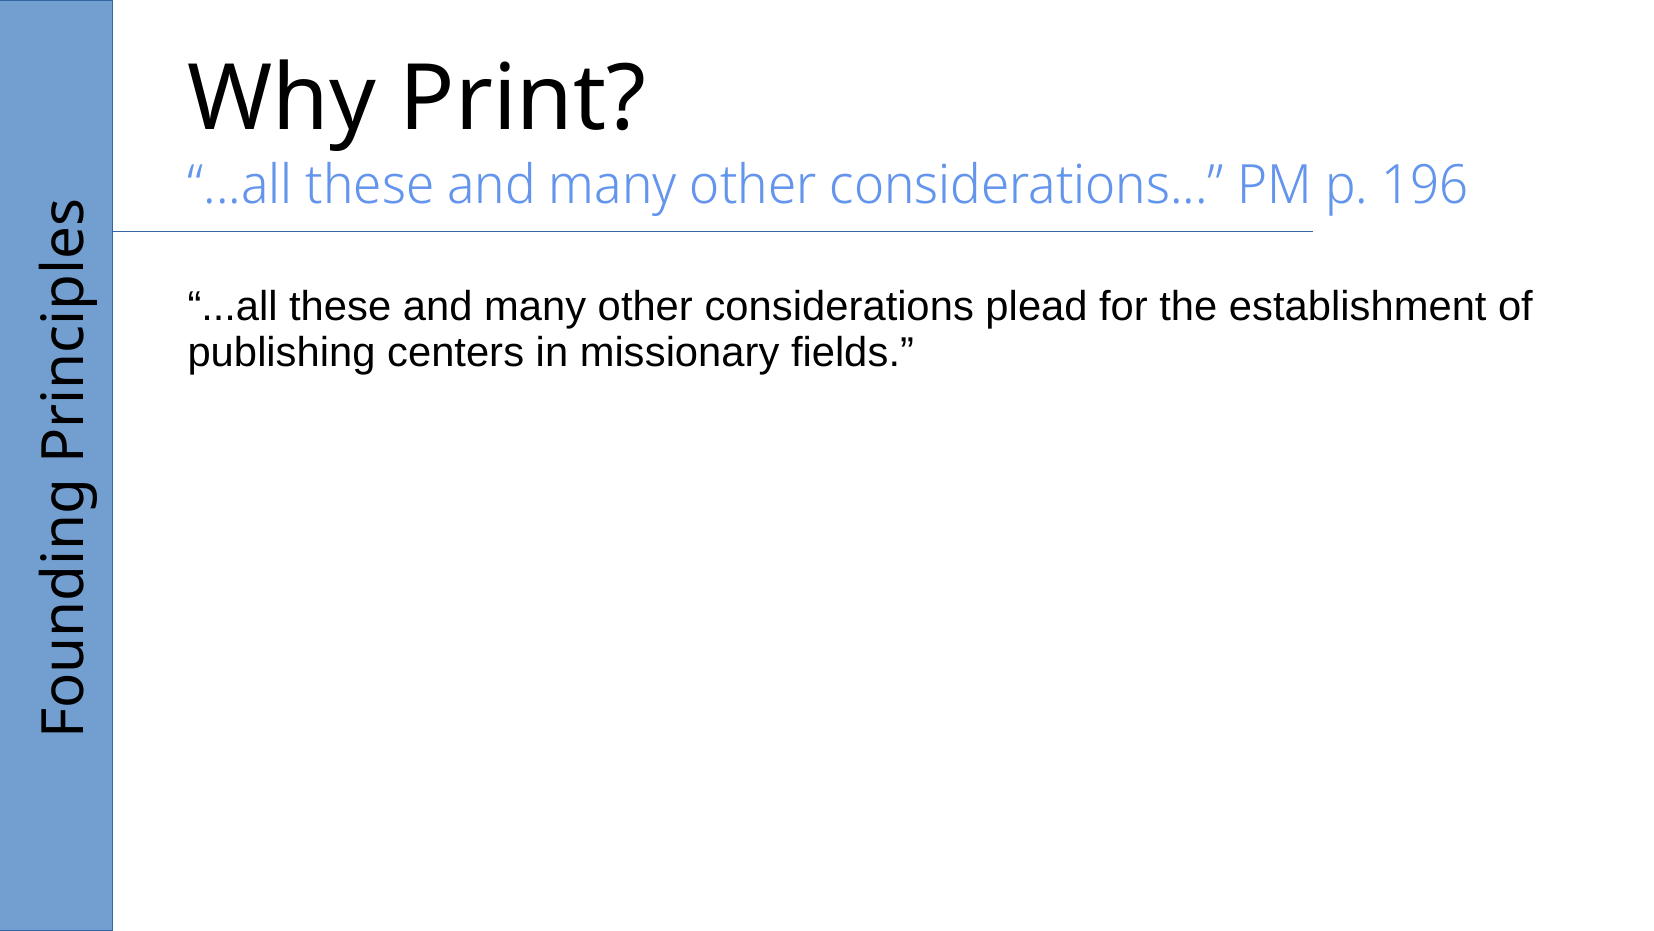

# Why Print?
“...all these and many other considerations...” PM p. 196
“...all these and many other considerations plead for the establishment of publishing centers in missionary fields.”
Founding Principles